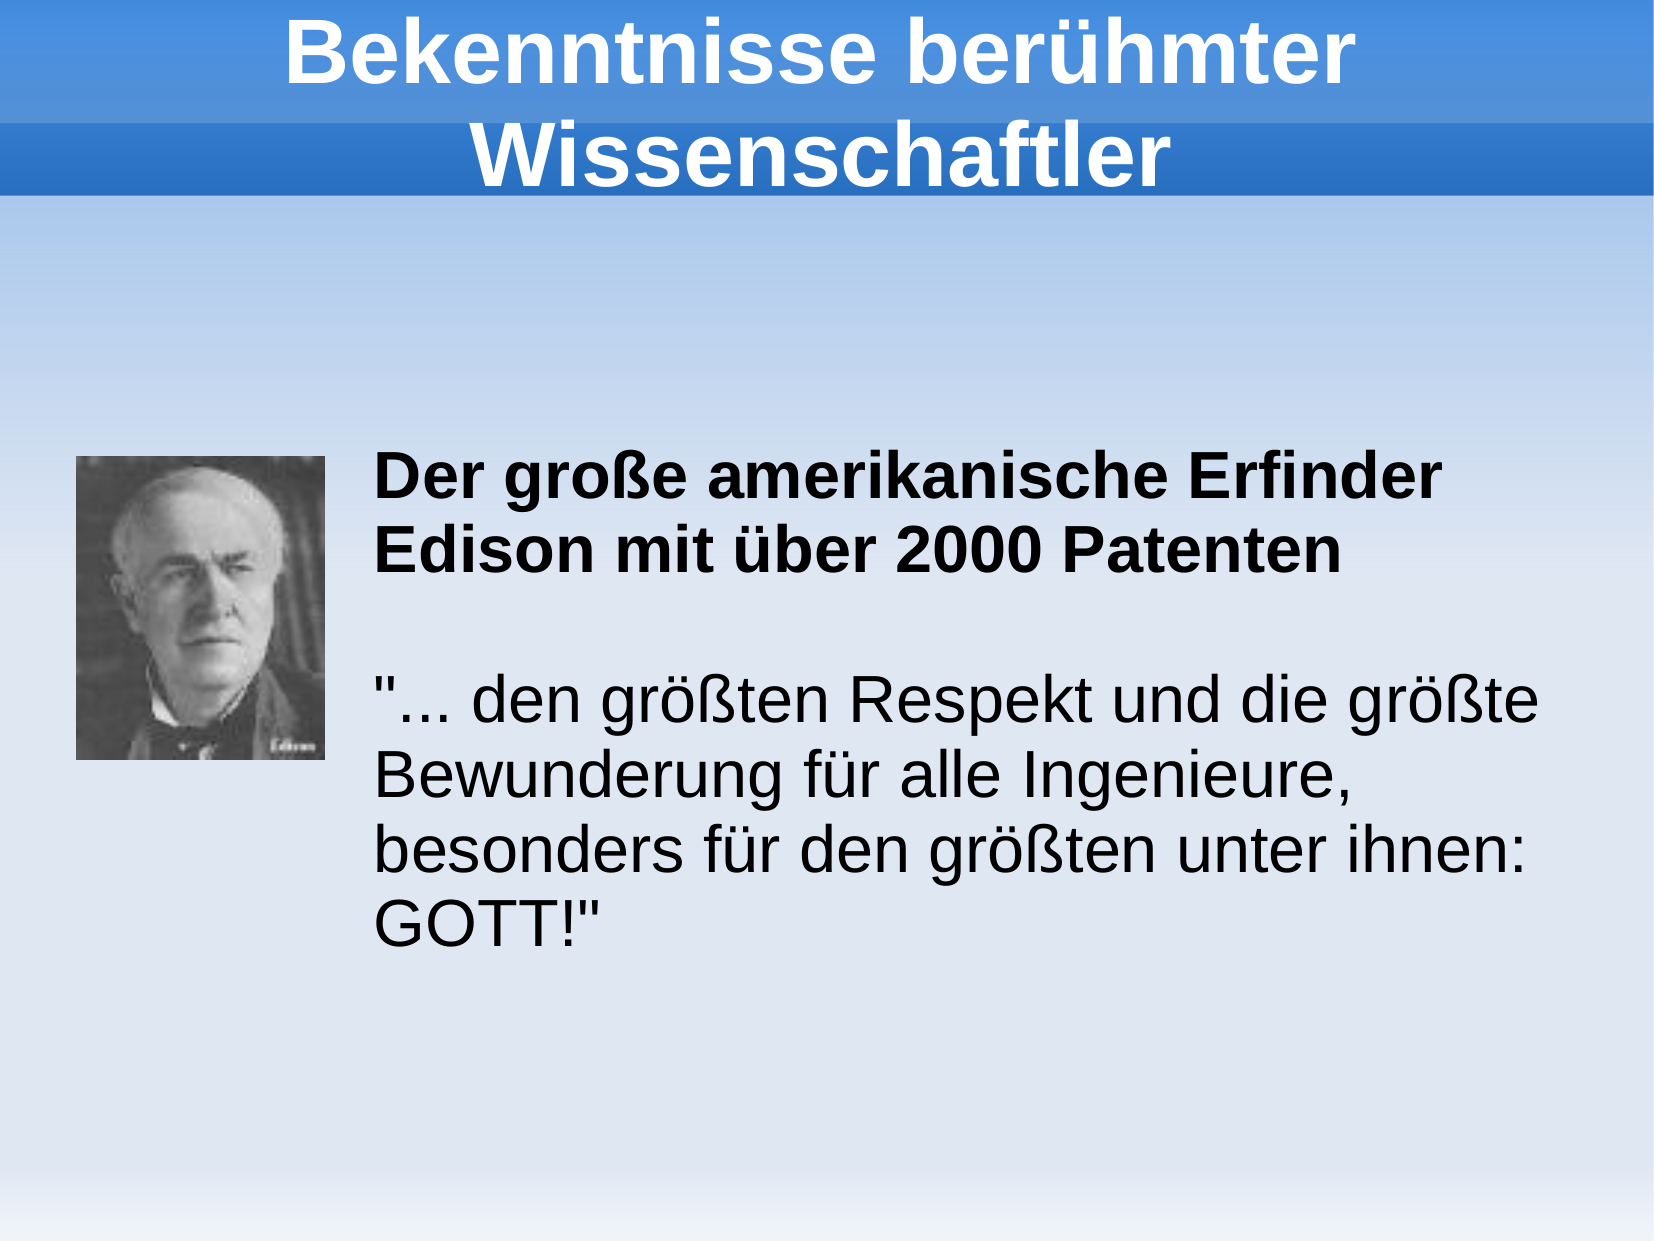

# Bekenntnisse berühmter Wissenschaftler
Der große amerikanische Erfinder Edison mit über 2000 Patenten
"... den größten Respekt und die größte Bewunderung für alle Ingenieure, besonders für den größten unter ihnen: GOTT!"